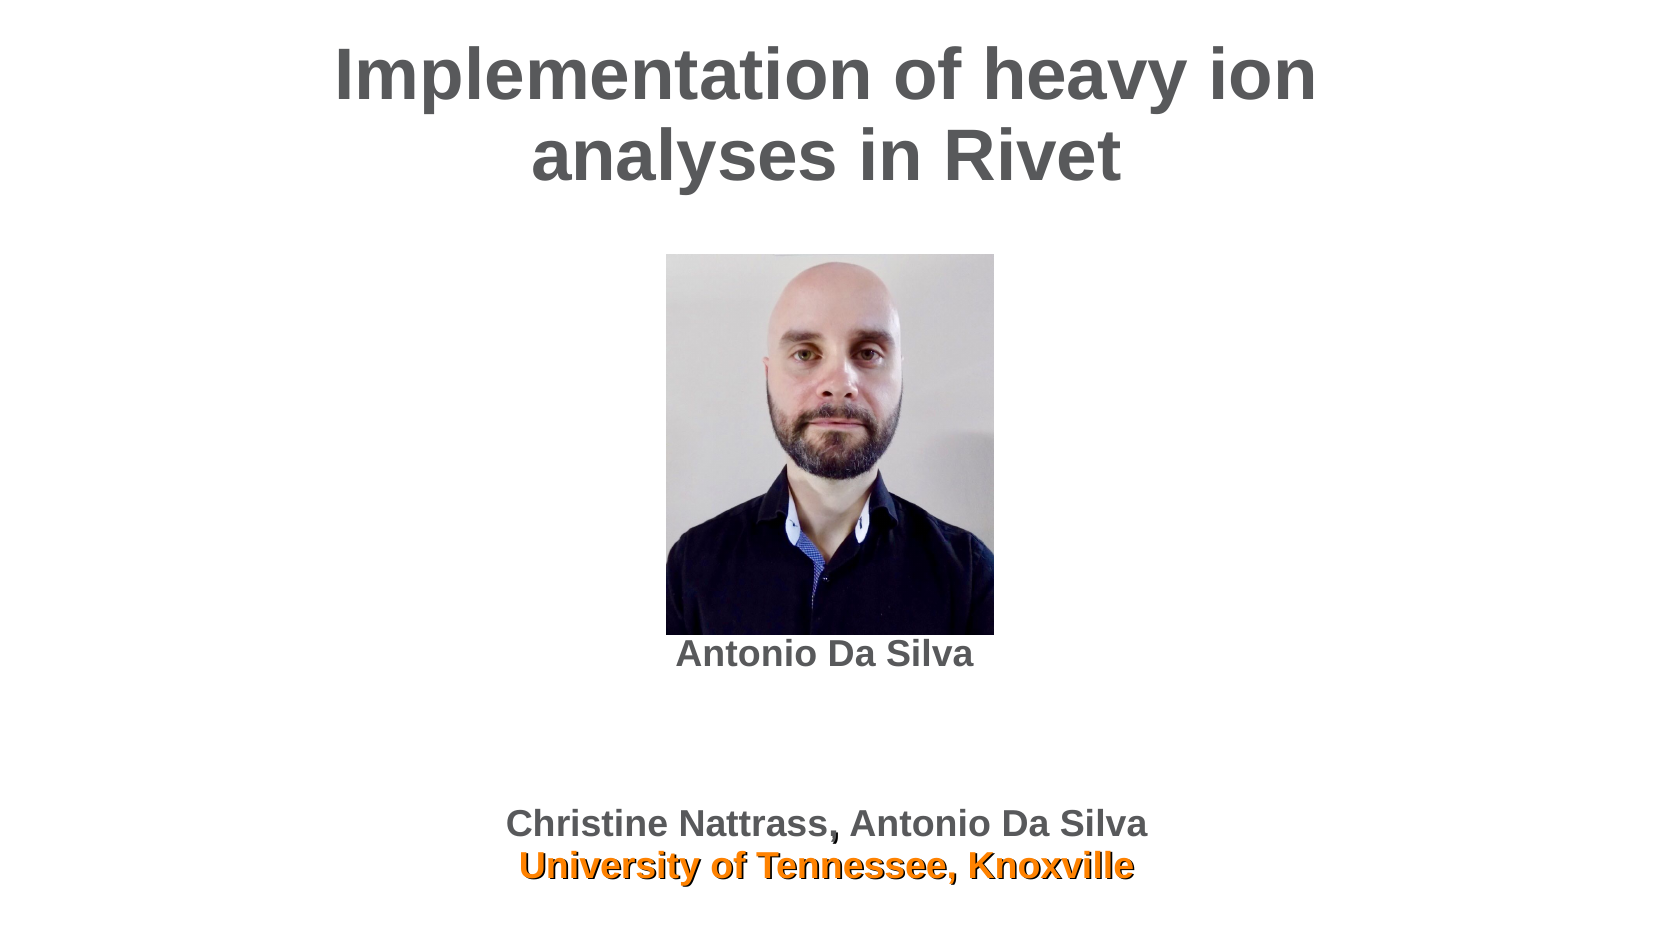

# Implementation of heavy ion analyses in Rivet
Antonio Da Silva
Christine Nattrass, Antonio Da Silva
University of Tennessee, Knoxville